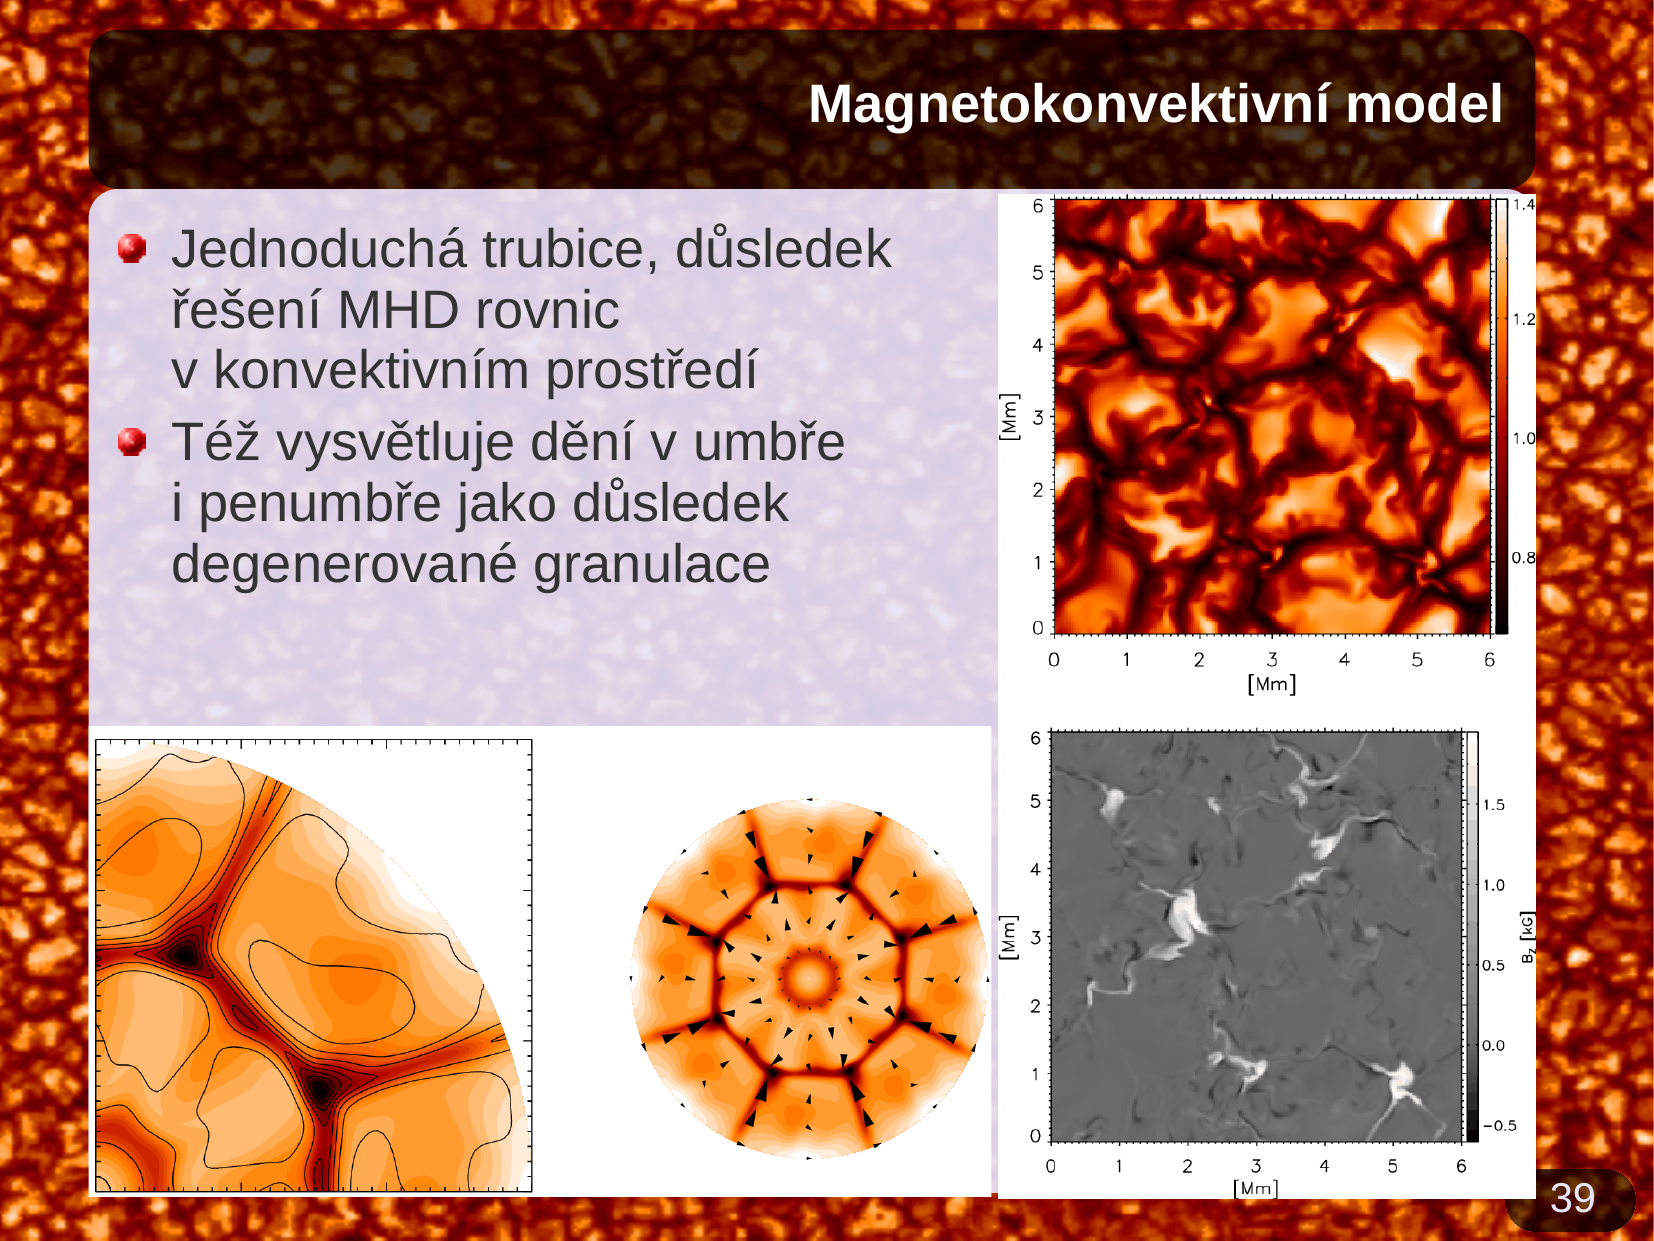

# Magnetokonvektivní model
Jednoduchá trubice, důsledek řešení MHD rovnic v konvektivním prostředí
Též vysvětluje dění v umbře i penumbře jako důsledek degenerované granulace